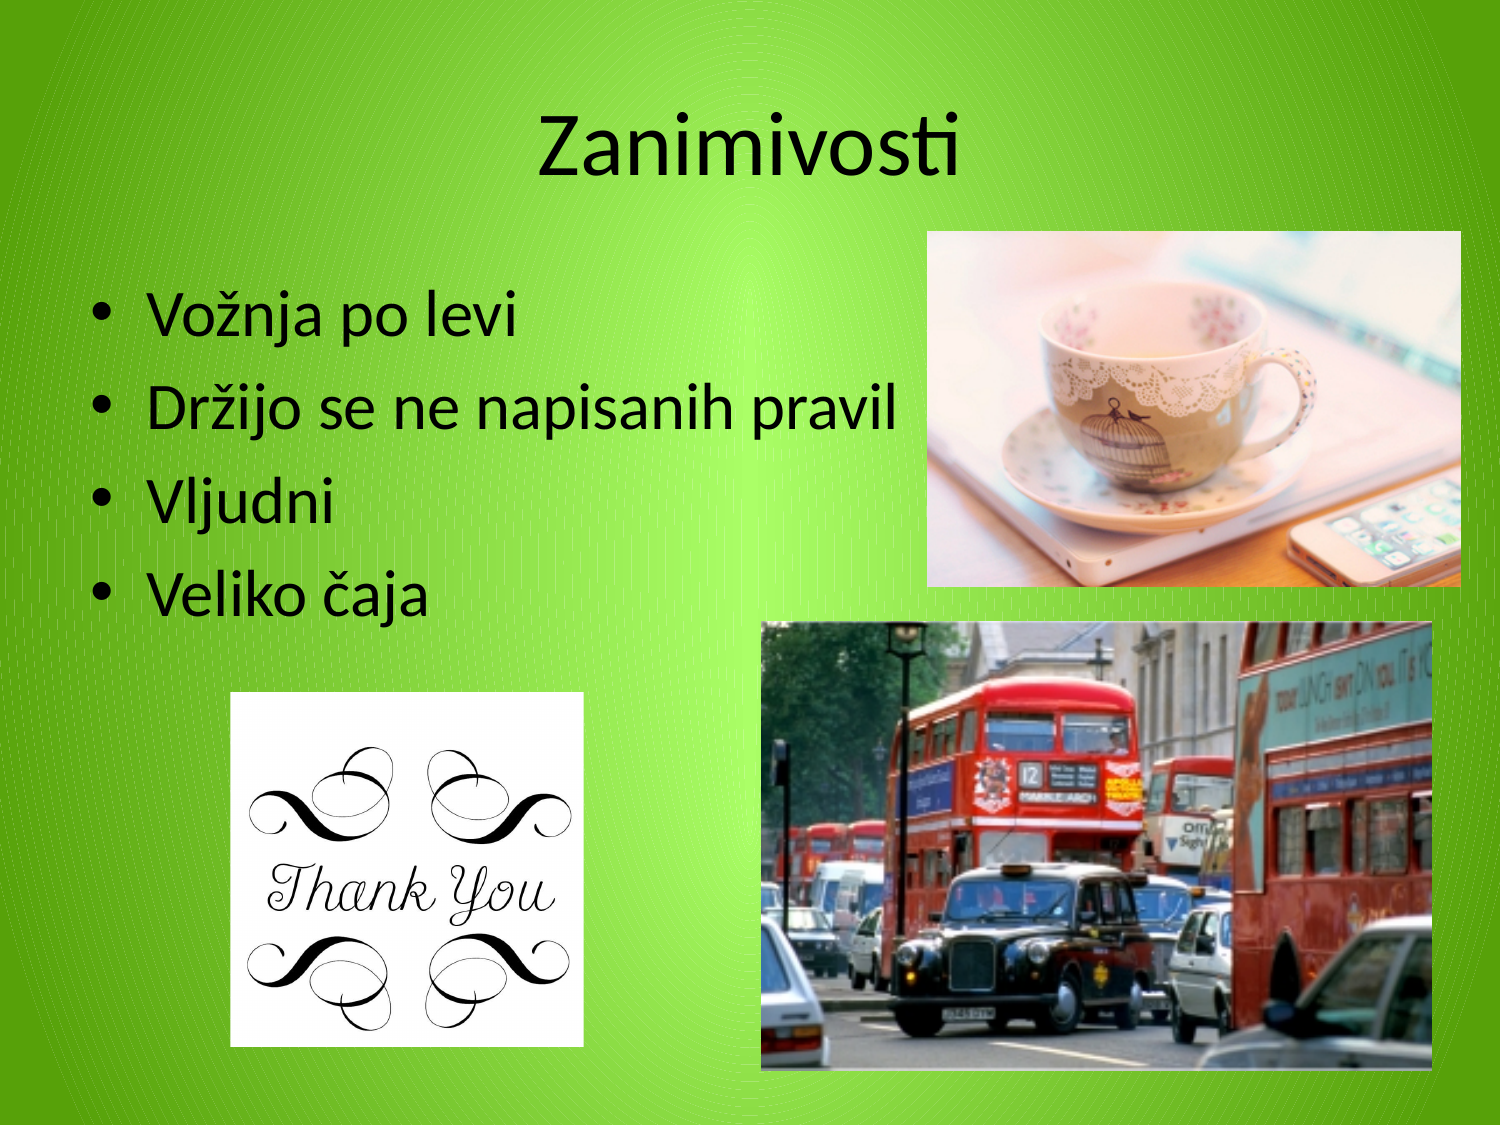

# Zanimivosti
Vožnja po levi
Držijo se ne napisanih pravil
Vljudni
Veliko čaja